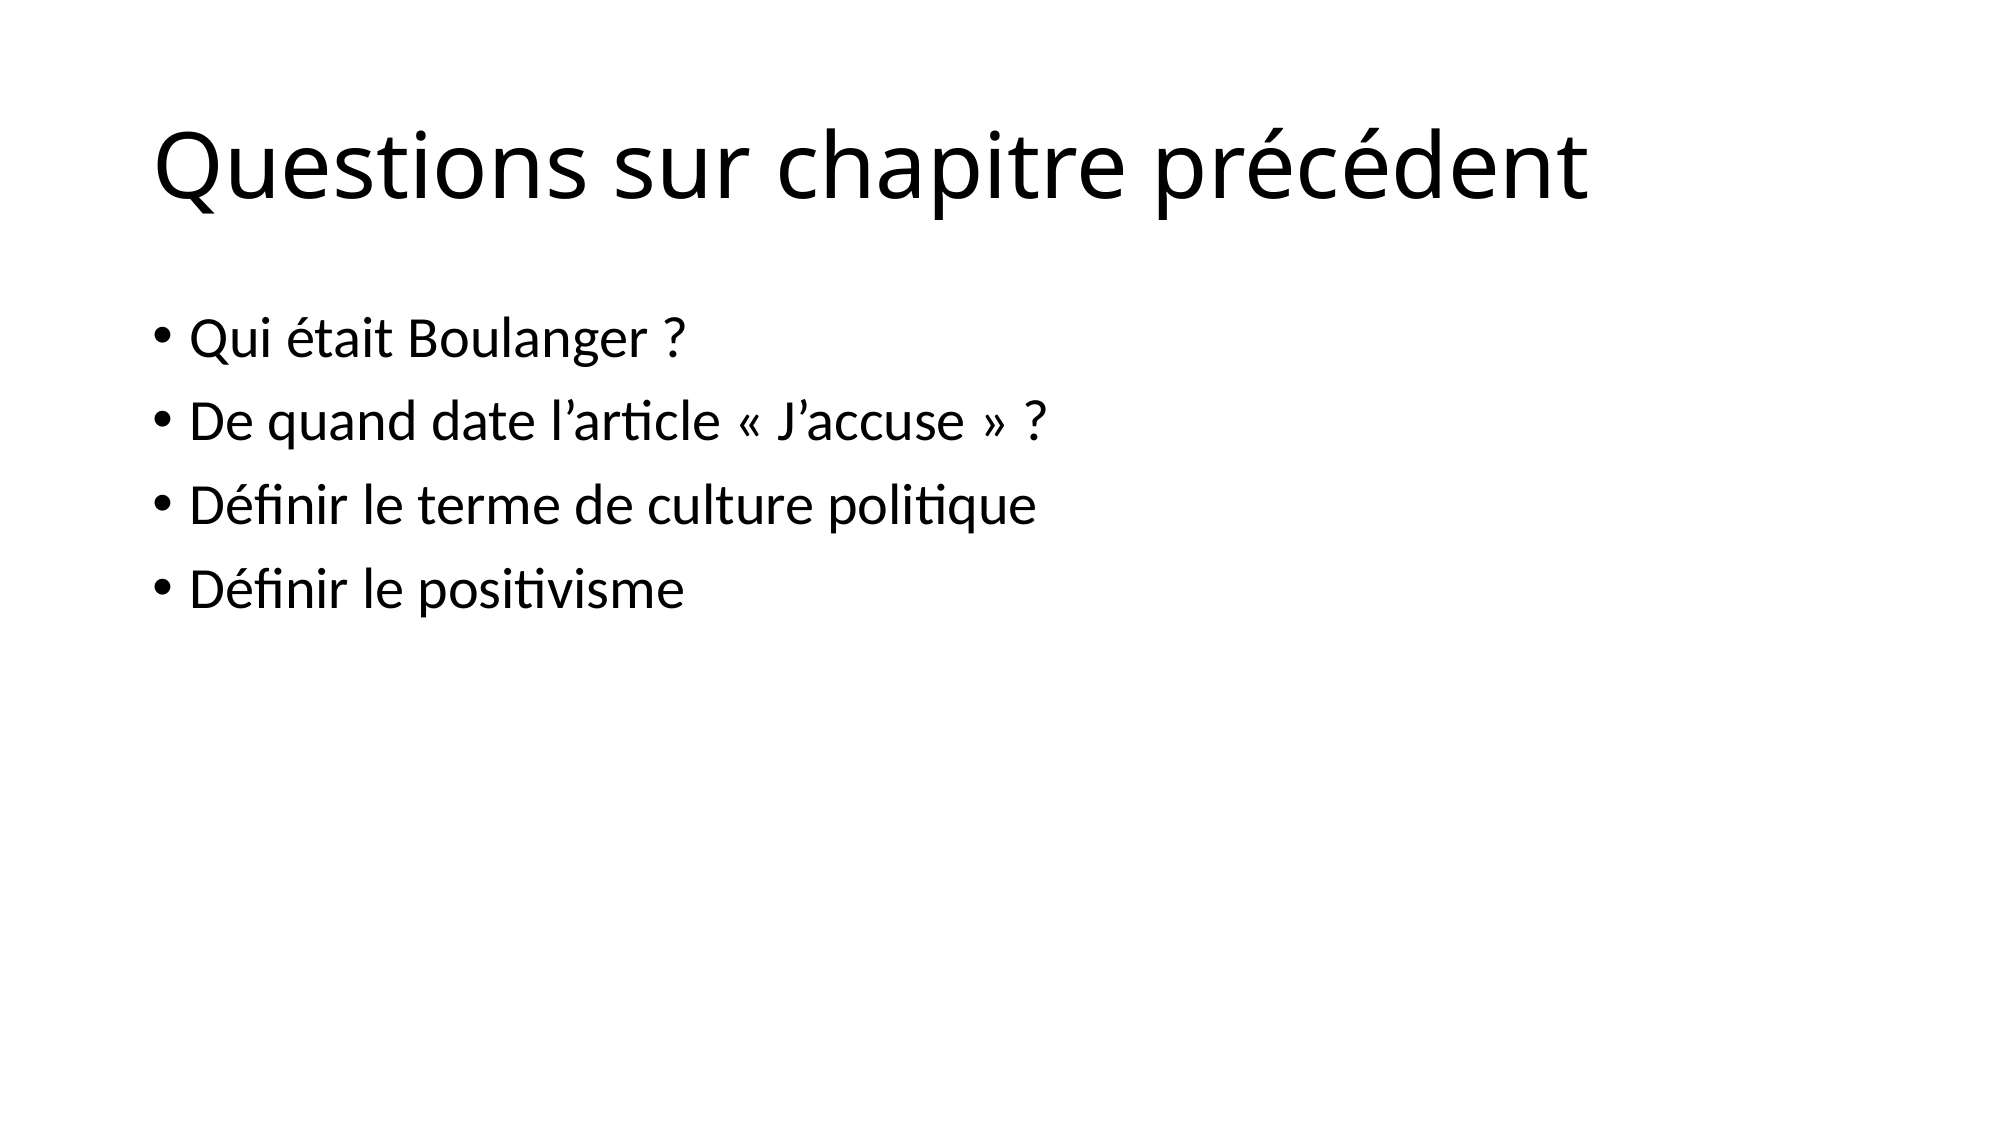

# Questions sur chapitre précédent
Qui était Boulanger ?
De quand date l’article « J’accuse » ?
Définir le terme de culture politique
Définir le positivisme